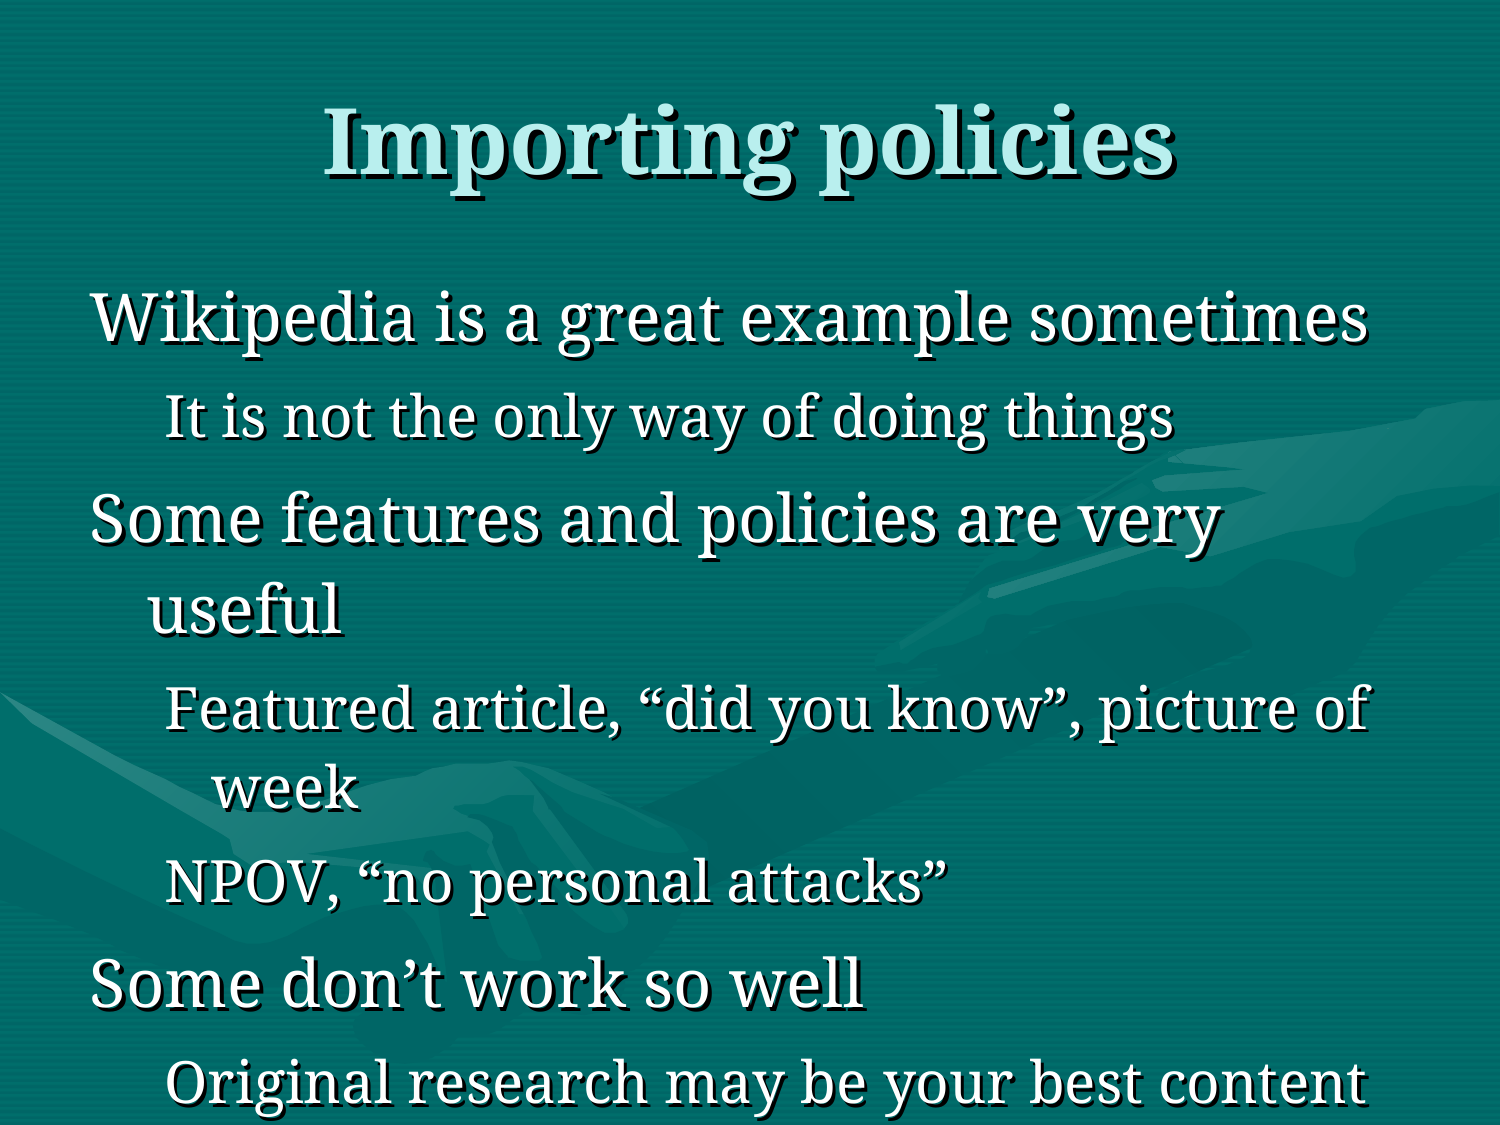

# Importing policies
Wikipedia is a great example sometimes
It is not the only way of doing things
Some features and policies are very useful
Featured article, “did you know”, picture of week
NPOV, “no personal attacks”
Some don’t work so well
Original research may be your best content
Verifiability is best reserved for active conflicts